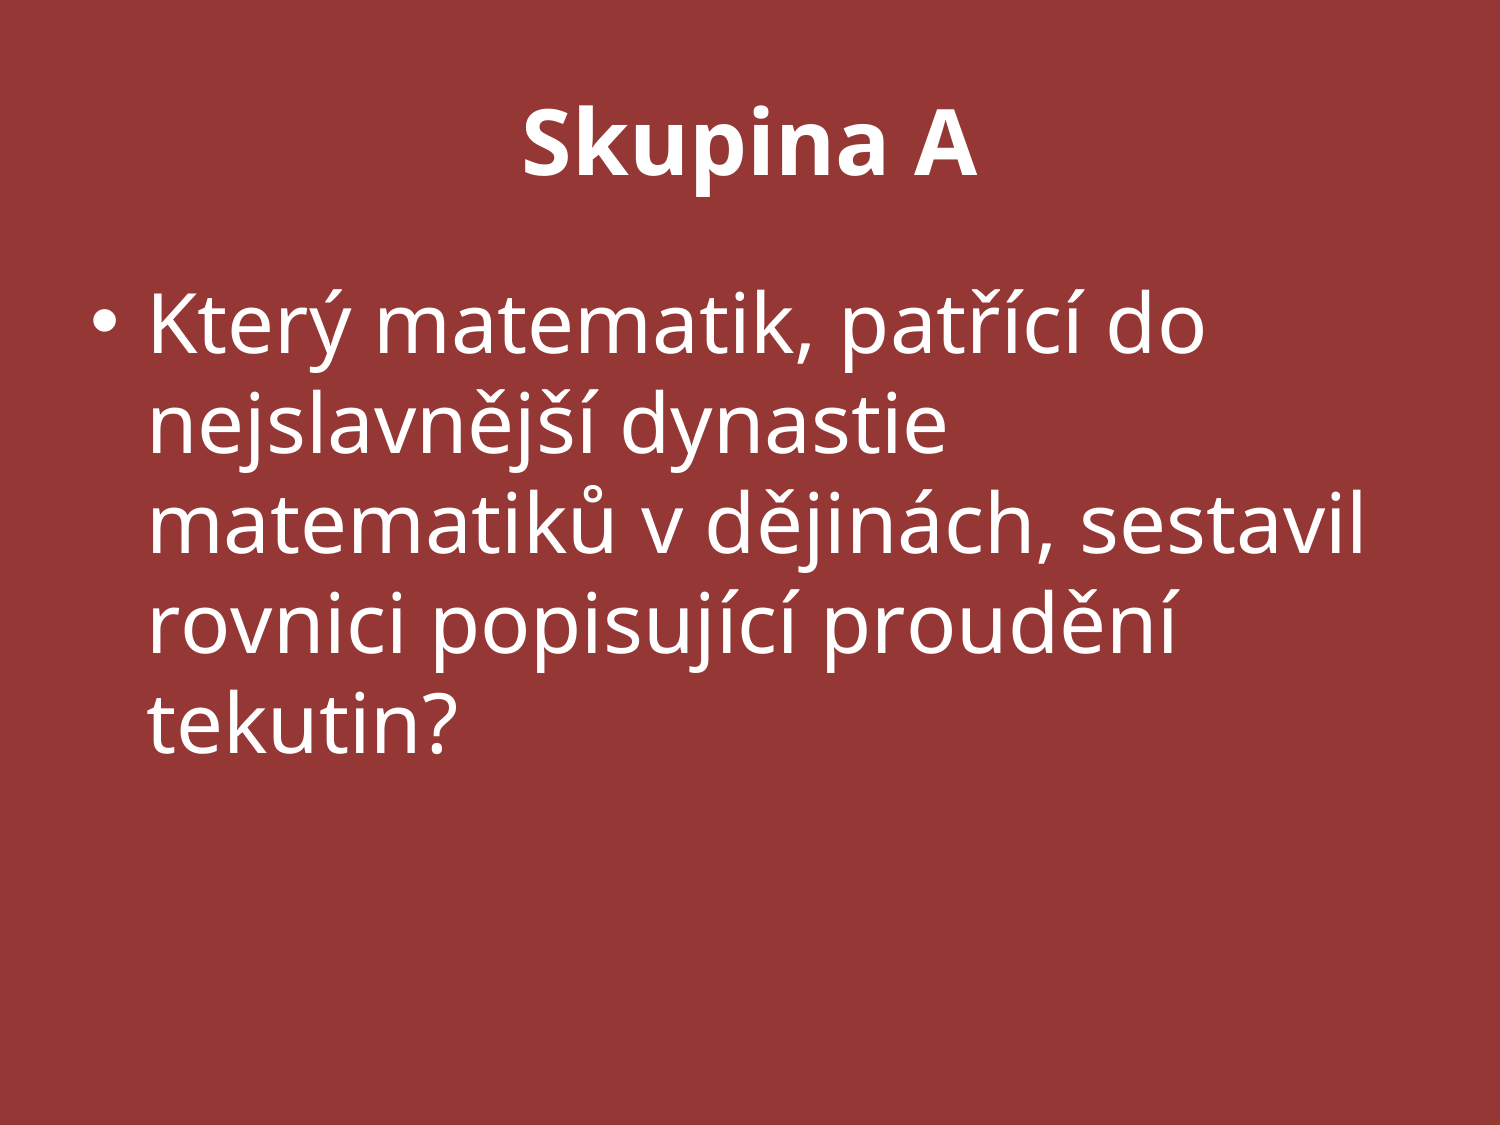

# Skupina A
Který matematik, patřící do nejslavnější dynastie matematiků v dějinách, sestavil rovnici popisující proudění tekutin?